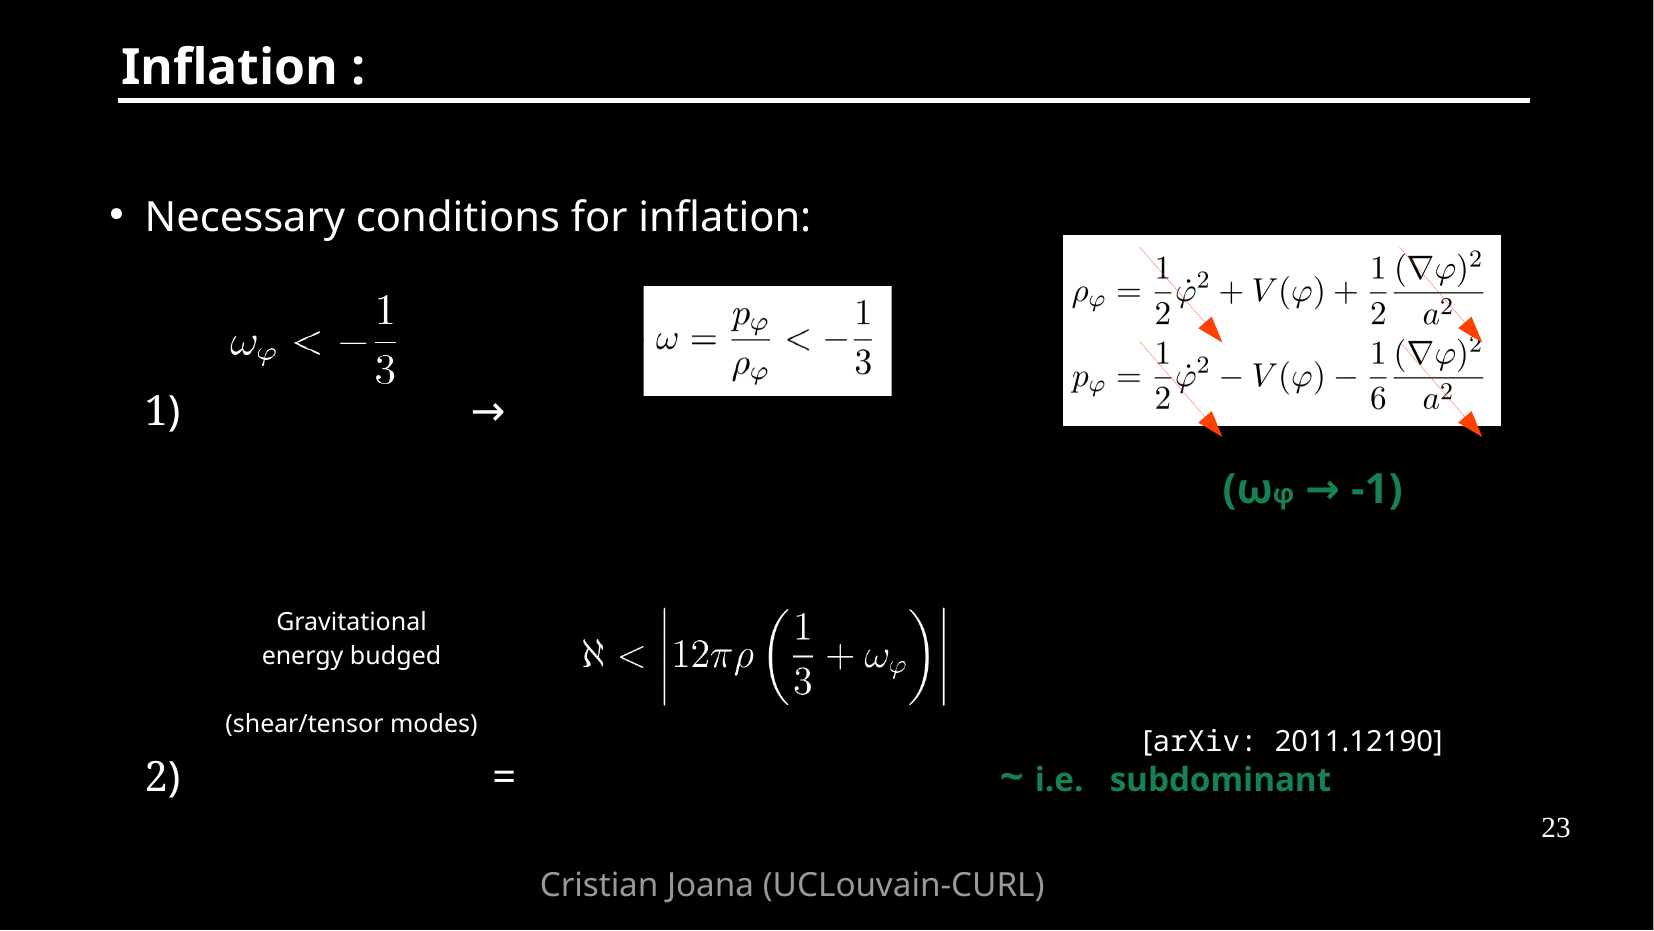

Inflation :
Necessary conditions for inflation:
1) →
2) = ~ i.e. subdominant
 (ωφ → -1)
Gravitational
energy budged
(shear/tensor modes)
[arXiv: 2011.12190]
23
Cristian Joana (UCLouvain-CURL)